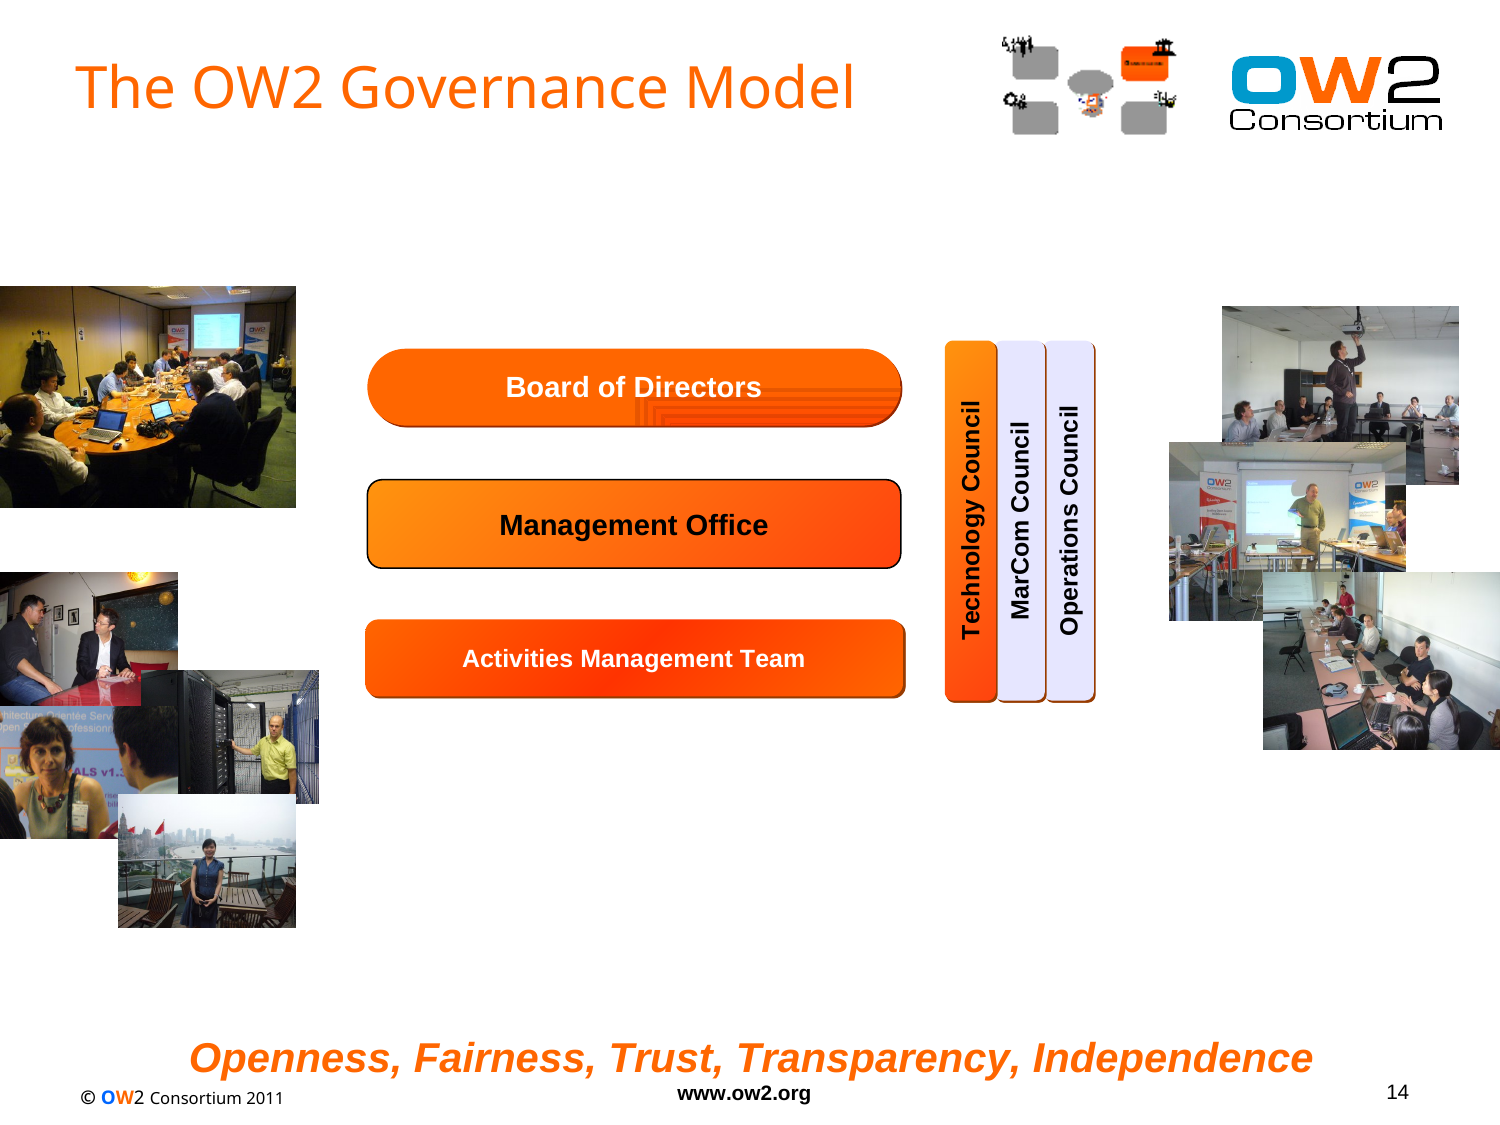

# The OW2 Governance Model
MarCom Council
Operations Council
Technology Council
Board of Directors
Management Office
Management
Office (MO)‏
Activities Management Team
Openness, Fairness, Trust, Transparency, Independence
14